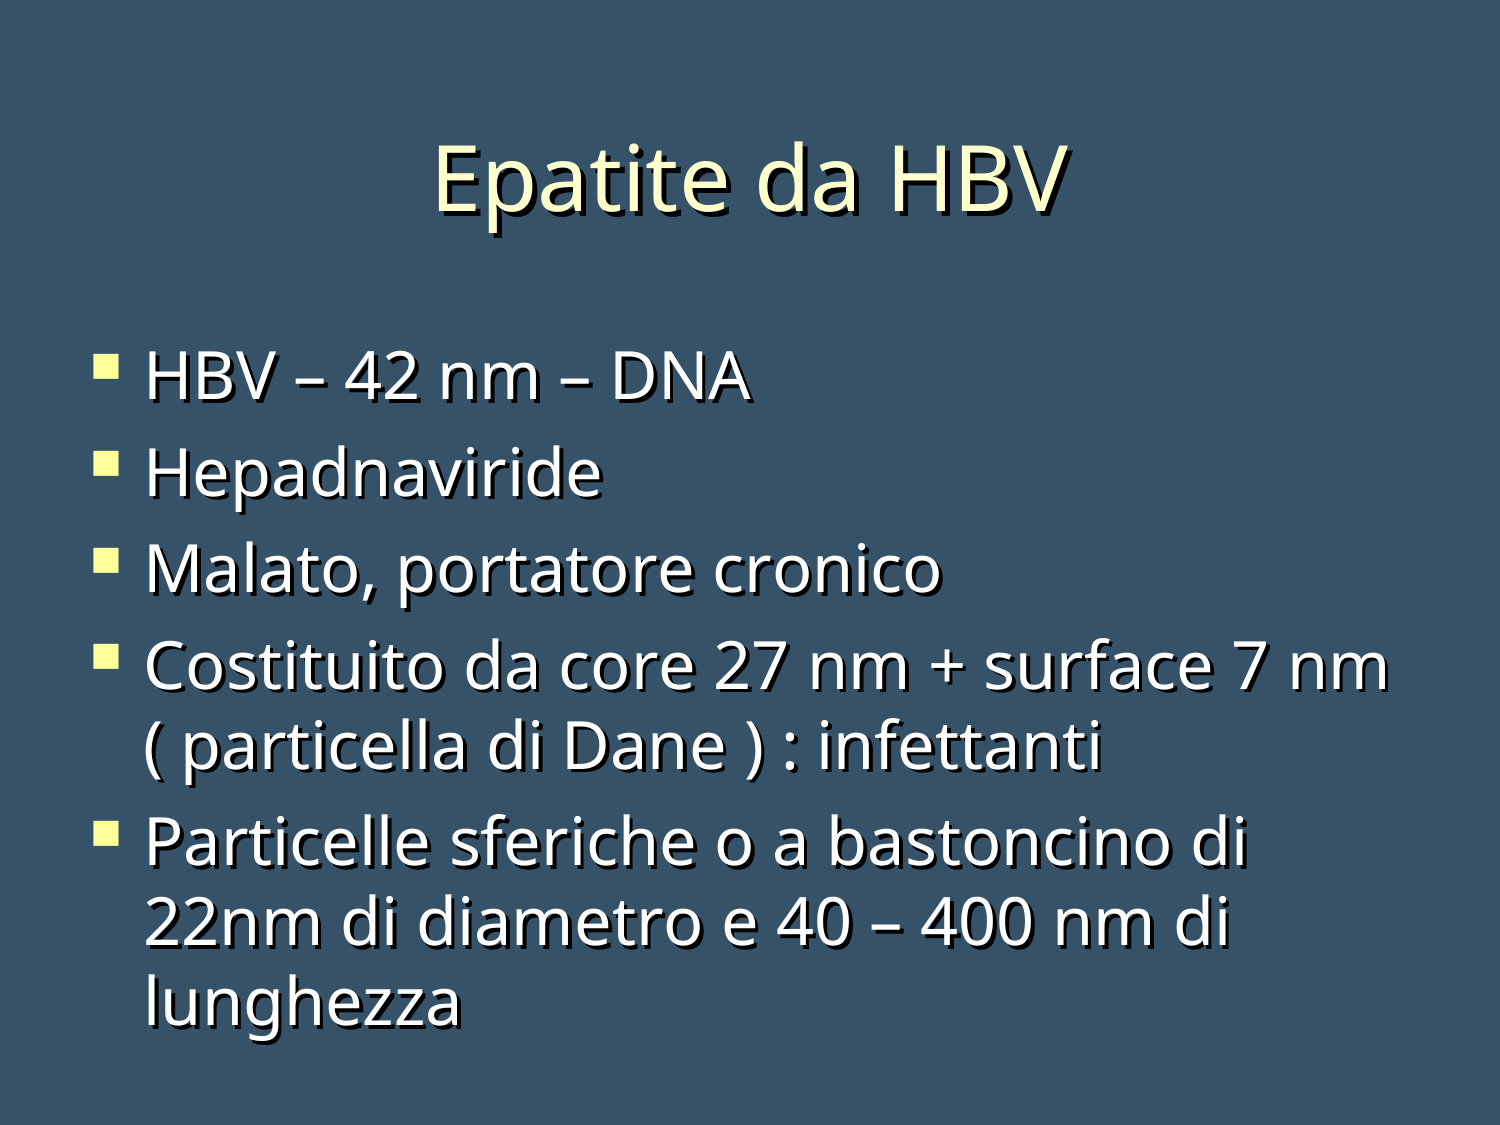

Epatite da HBV
HBV – 42 nm – DNA
Hepadnaviride
Malato, portatore cronico
Costituito da core 27 nm + surface 7 nm ( particella di Dane ) : infettanti
Particelle sferiche o a bastoncino di 22nm di diametro e 40 – 400 nm di lunghezza